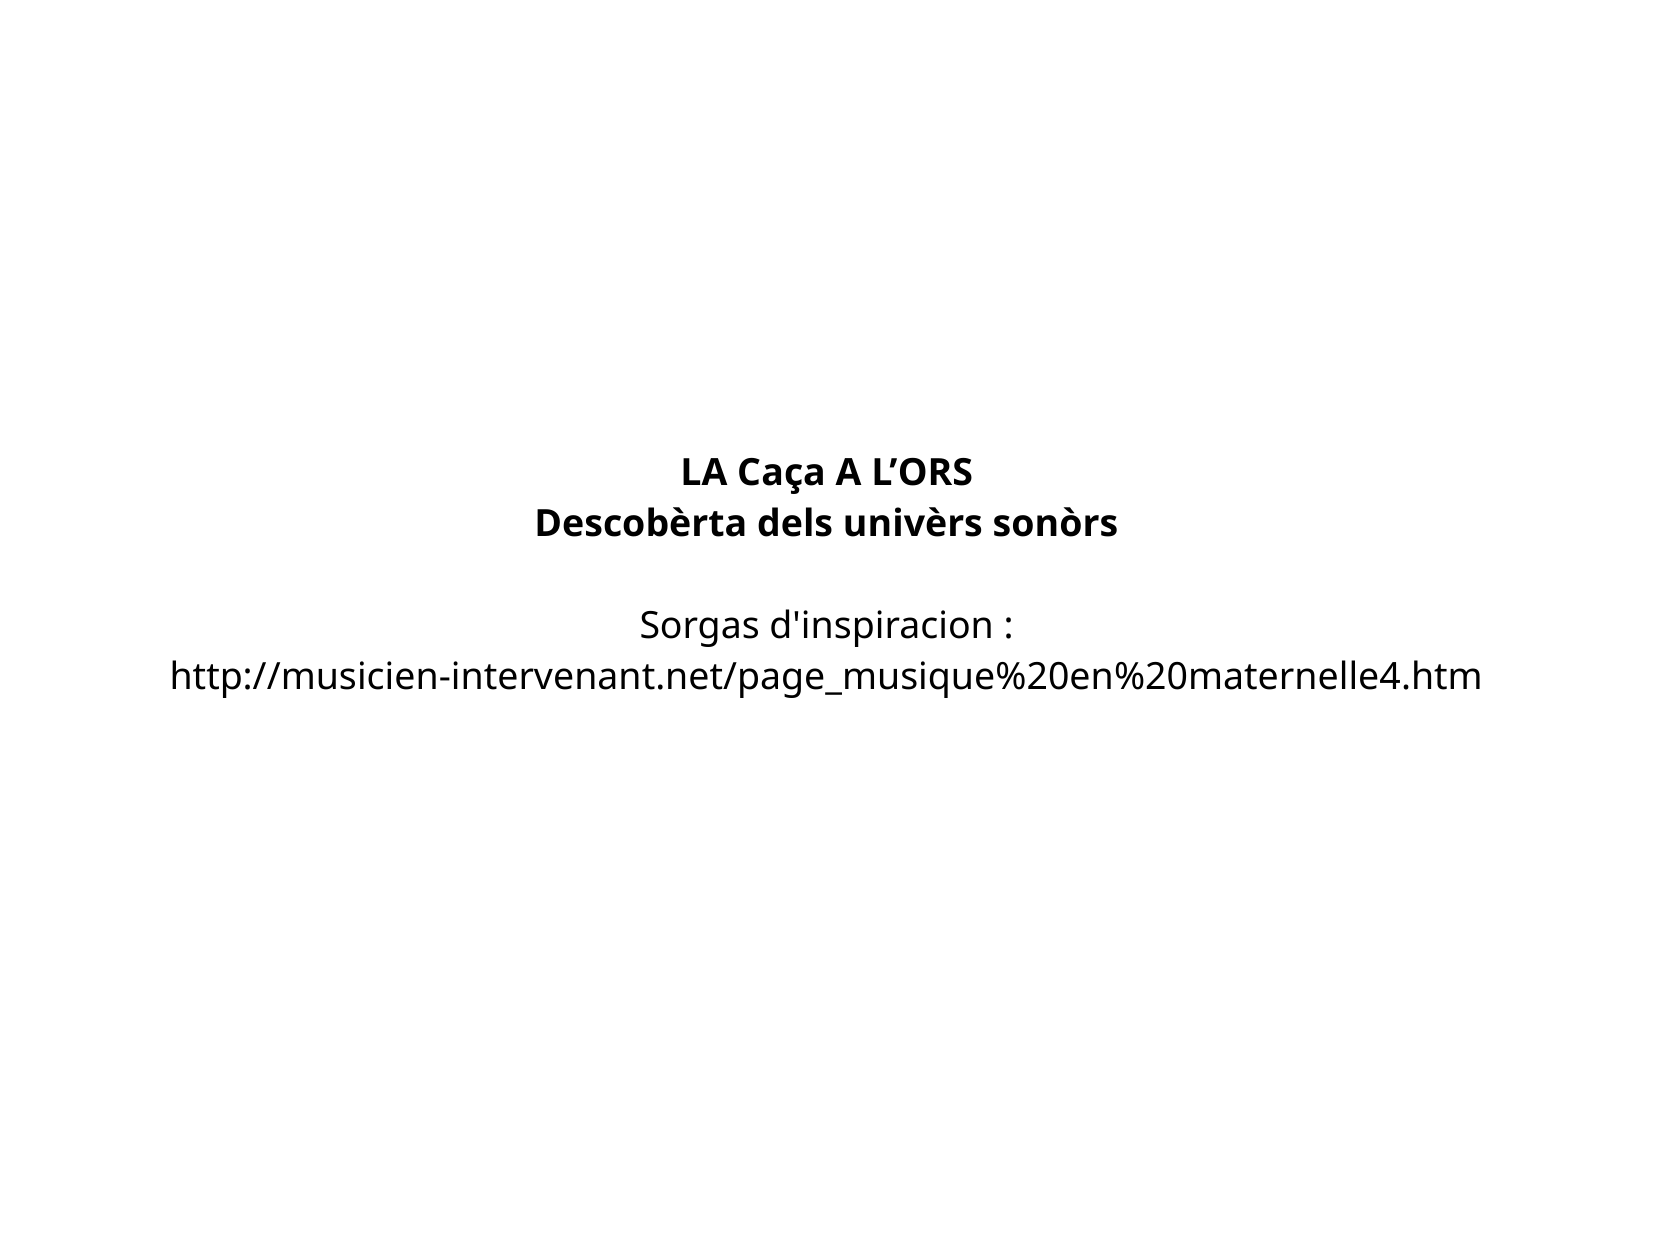

LA Caça A L’ORS
Descobèrta dels univèrs sonòrs
Sorgas d'inspiracion :
http://musicien-intervenant.net/page_musique%20en%20maternelle4.htm